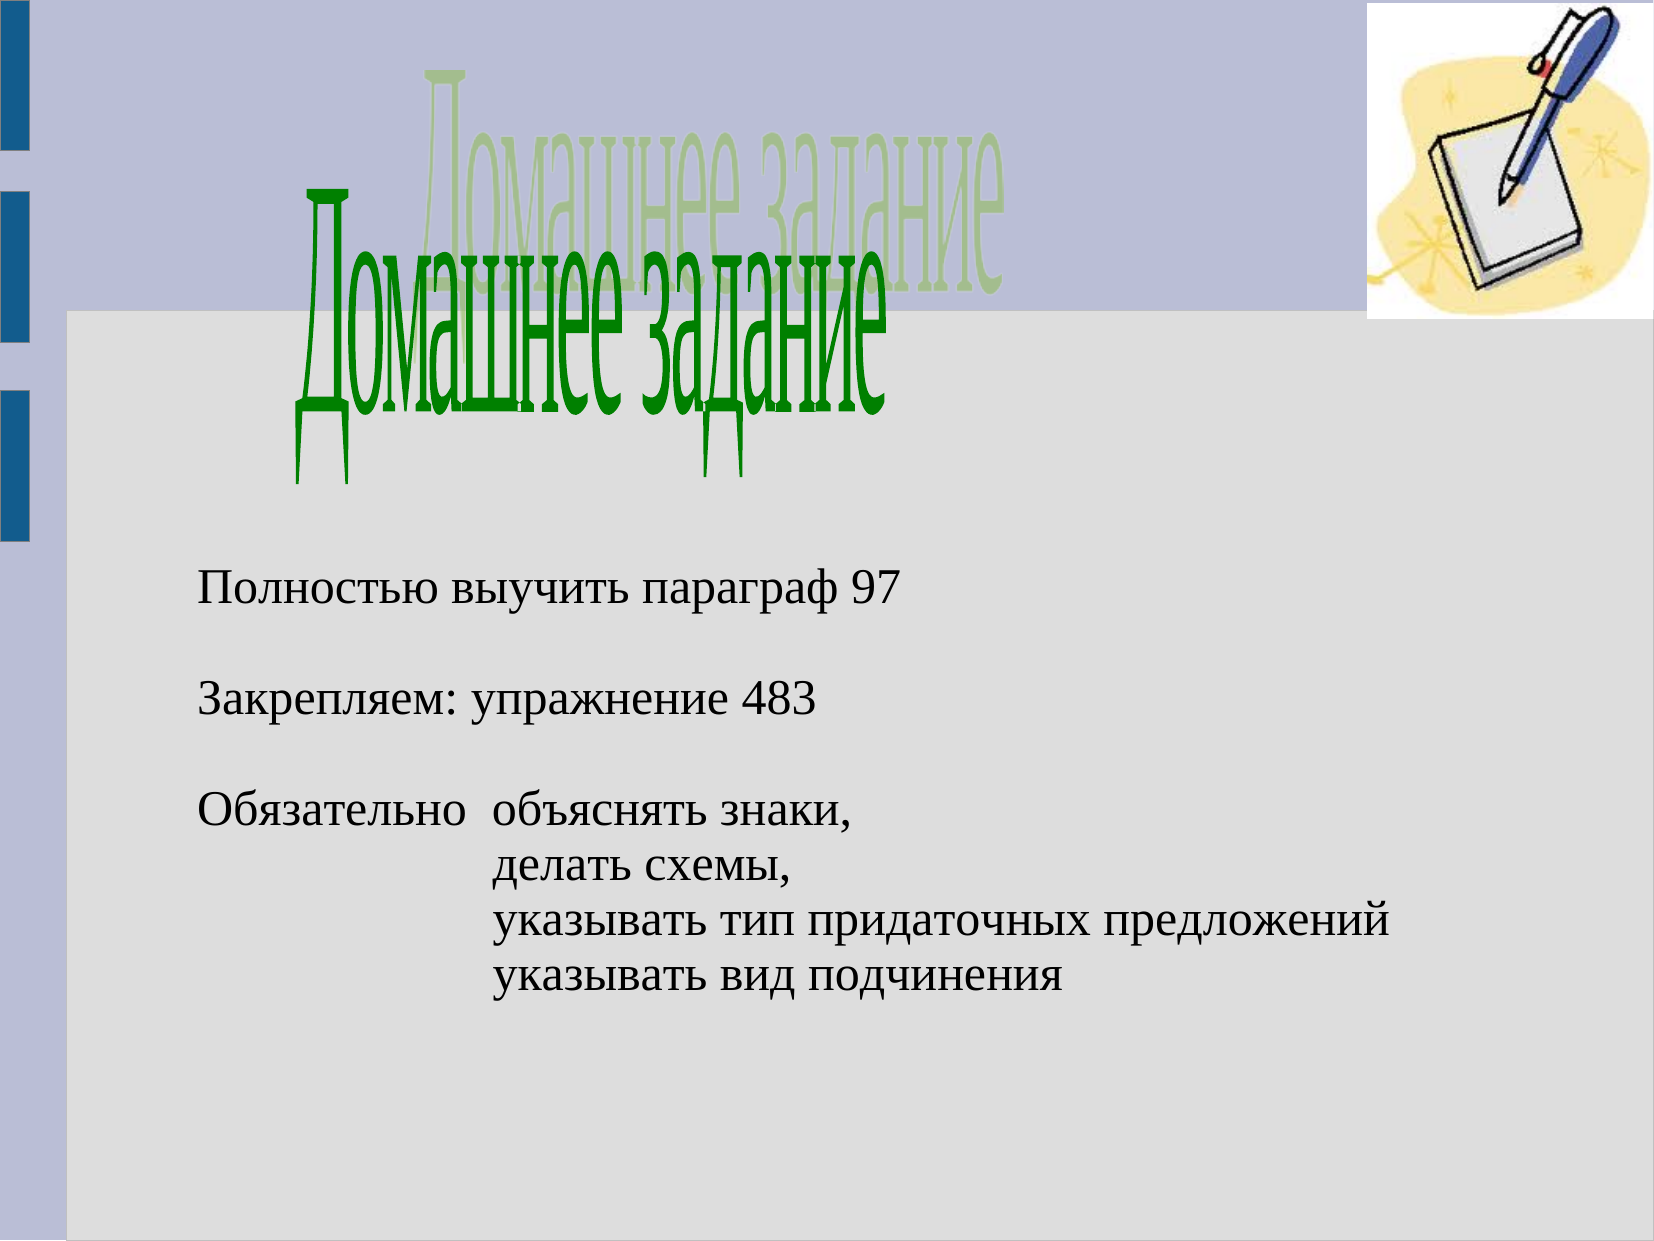

#
Домашнее задание
	Полностью выучить параграф 97
	Закрепляем: упражнение 483
	Обязательно объяснять знаки,
					делать схемы,
					указывать тип придаточных предложений
					указывать вид подчинения